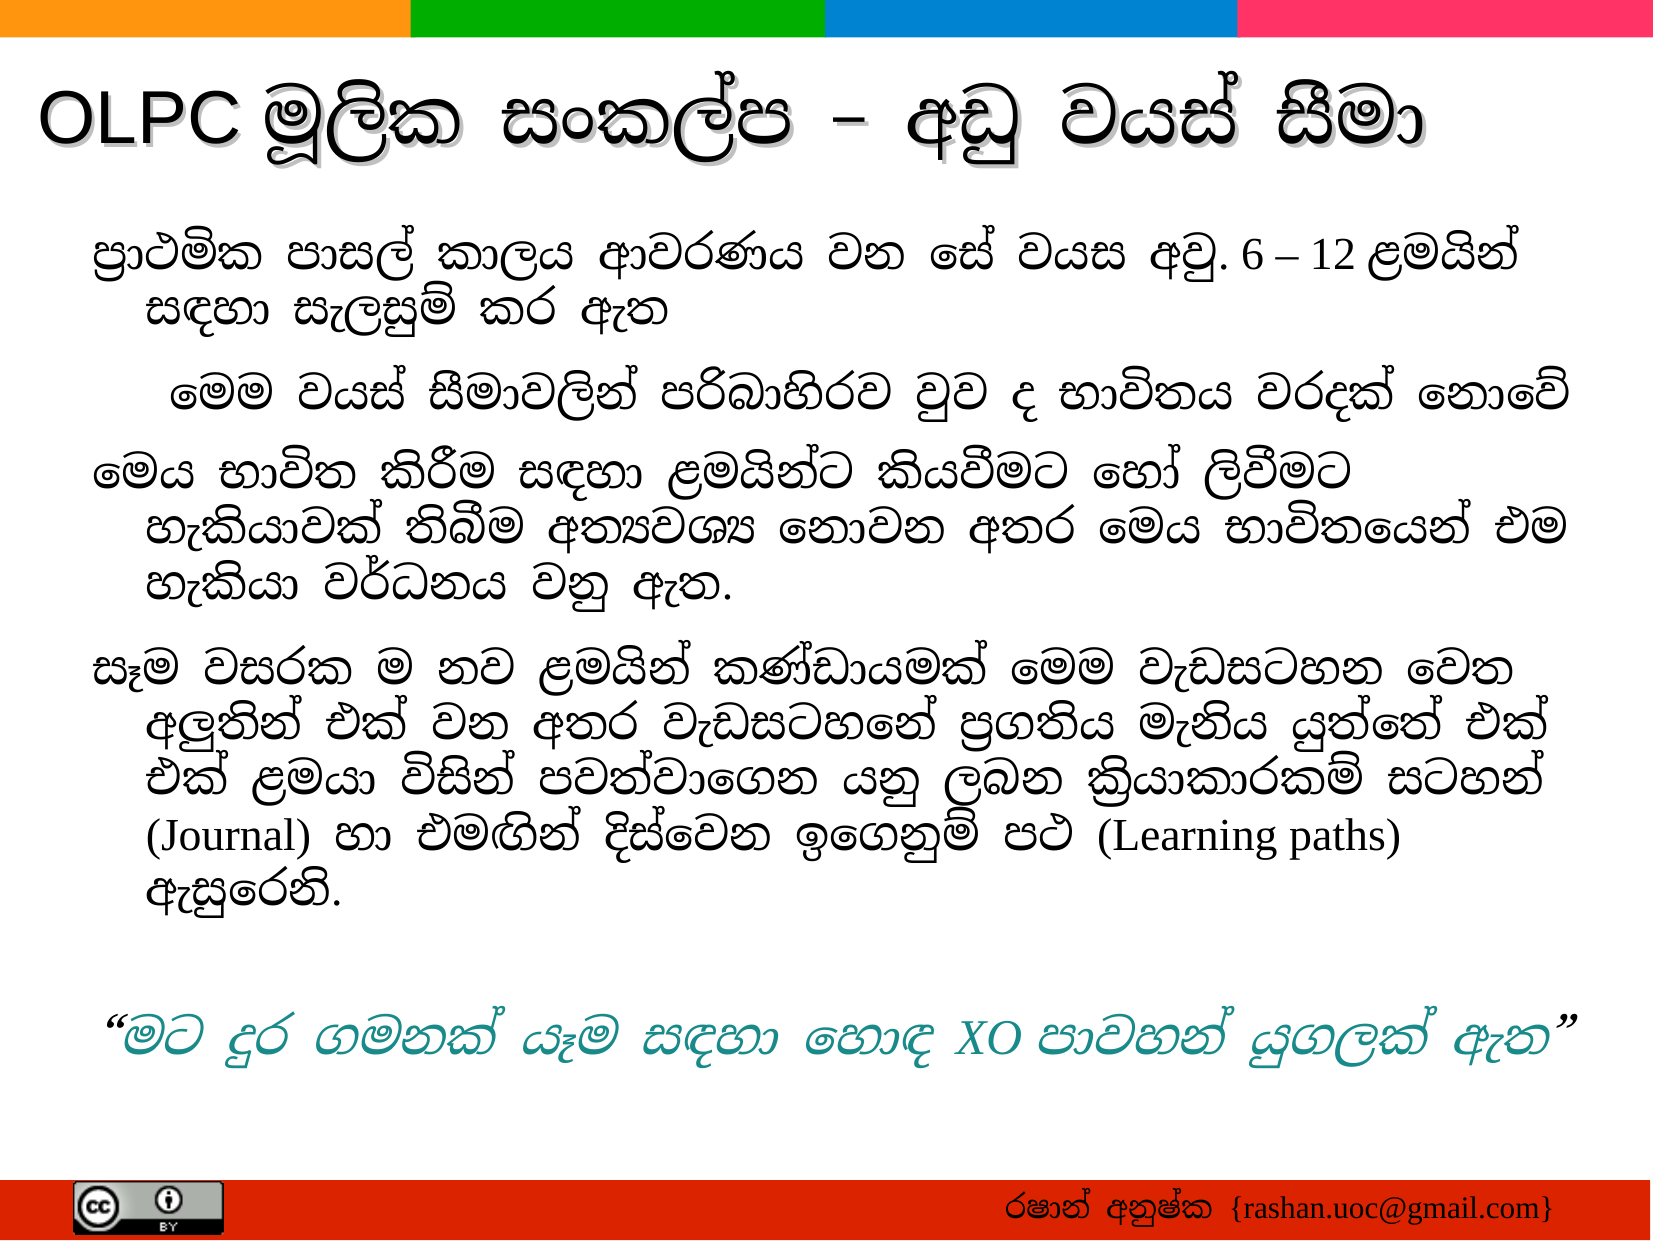

OLPC මූලික සංකල්ප – අඩු වයස් සීමා
# ප්‍රාථමික පාසල් කාලය ආවරණය වන සේ වයස අවු. 6 – 12 ළමයින් සඳහා සැලසුම් කර ඇත
මෙම වයස් සීමාවලින් පරිබාහිරව වුව ද භාවිතය වරදක් නොවේ
මෙය භාවිත කිරීම සඳහා ළමයින්ට කියවීමට හෝ ලිවීමට හැකියාවක් තිබීම අත්‍යවශ්‍ය නොවන අතර මෙය භාවිතයෙන් එම හැකියා වර්ධනය වනු ඇත.
සෑම වසරක ම නව ළමයින් කණ්ඩායමක් මෙම වැඩසටහන වෙත අලුතින් එක් වන අතර වැඩසටහනේ ප්‍රගතිය මැනිය යුත්තේ එක් එක් ළමයා විසින් පවත්වාගෙන යනු ලබන ක්‍රියාකාරකම් සටහන් (Journal) හා එමඟින් දිස්වෙන ඉගෙනුම් පථ (Learning paths) ඇසුරෙනි.
“මට දුර ගමනක් යෑම සඳහා හොඳ XO පාවහන් යුගලක් ඇත”